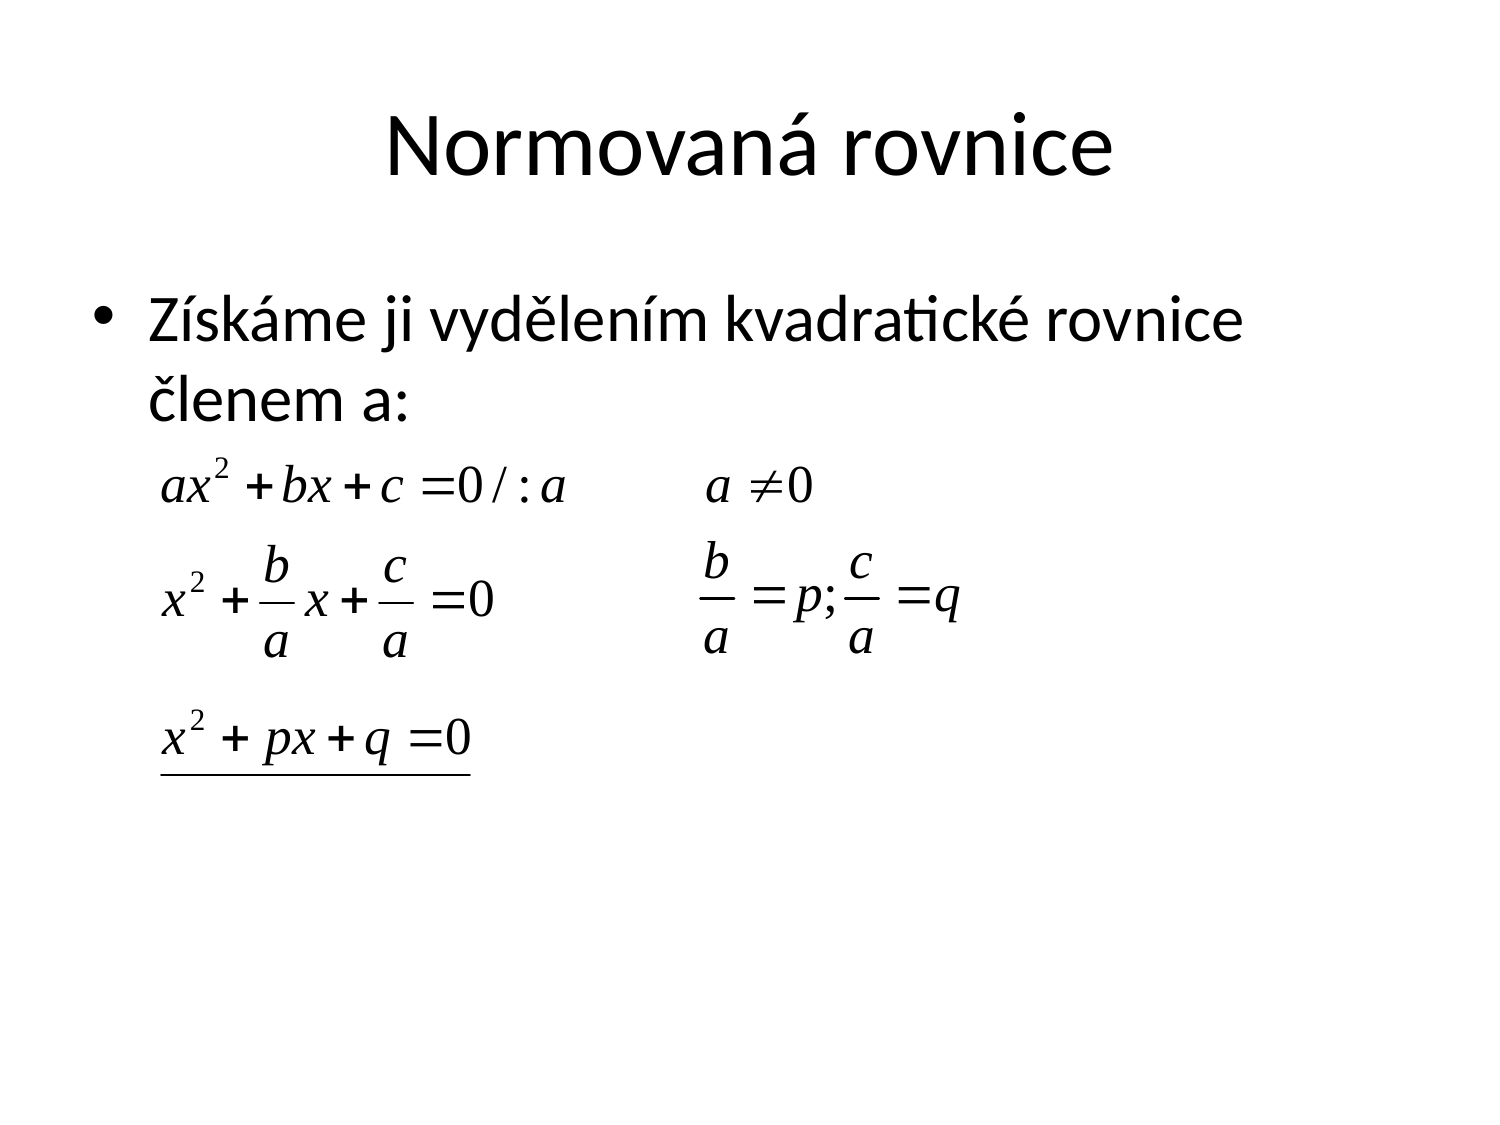

# Normovaná rovnice
Získáme ji vydělením kvadratické rovnice členem a: